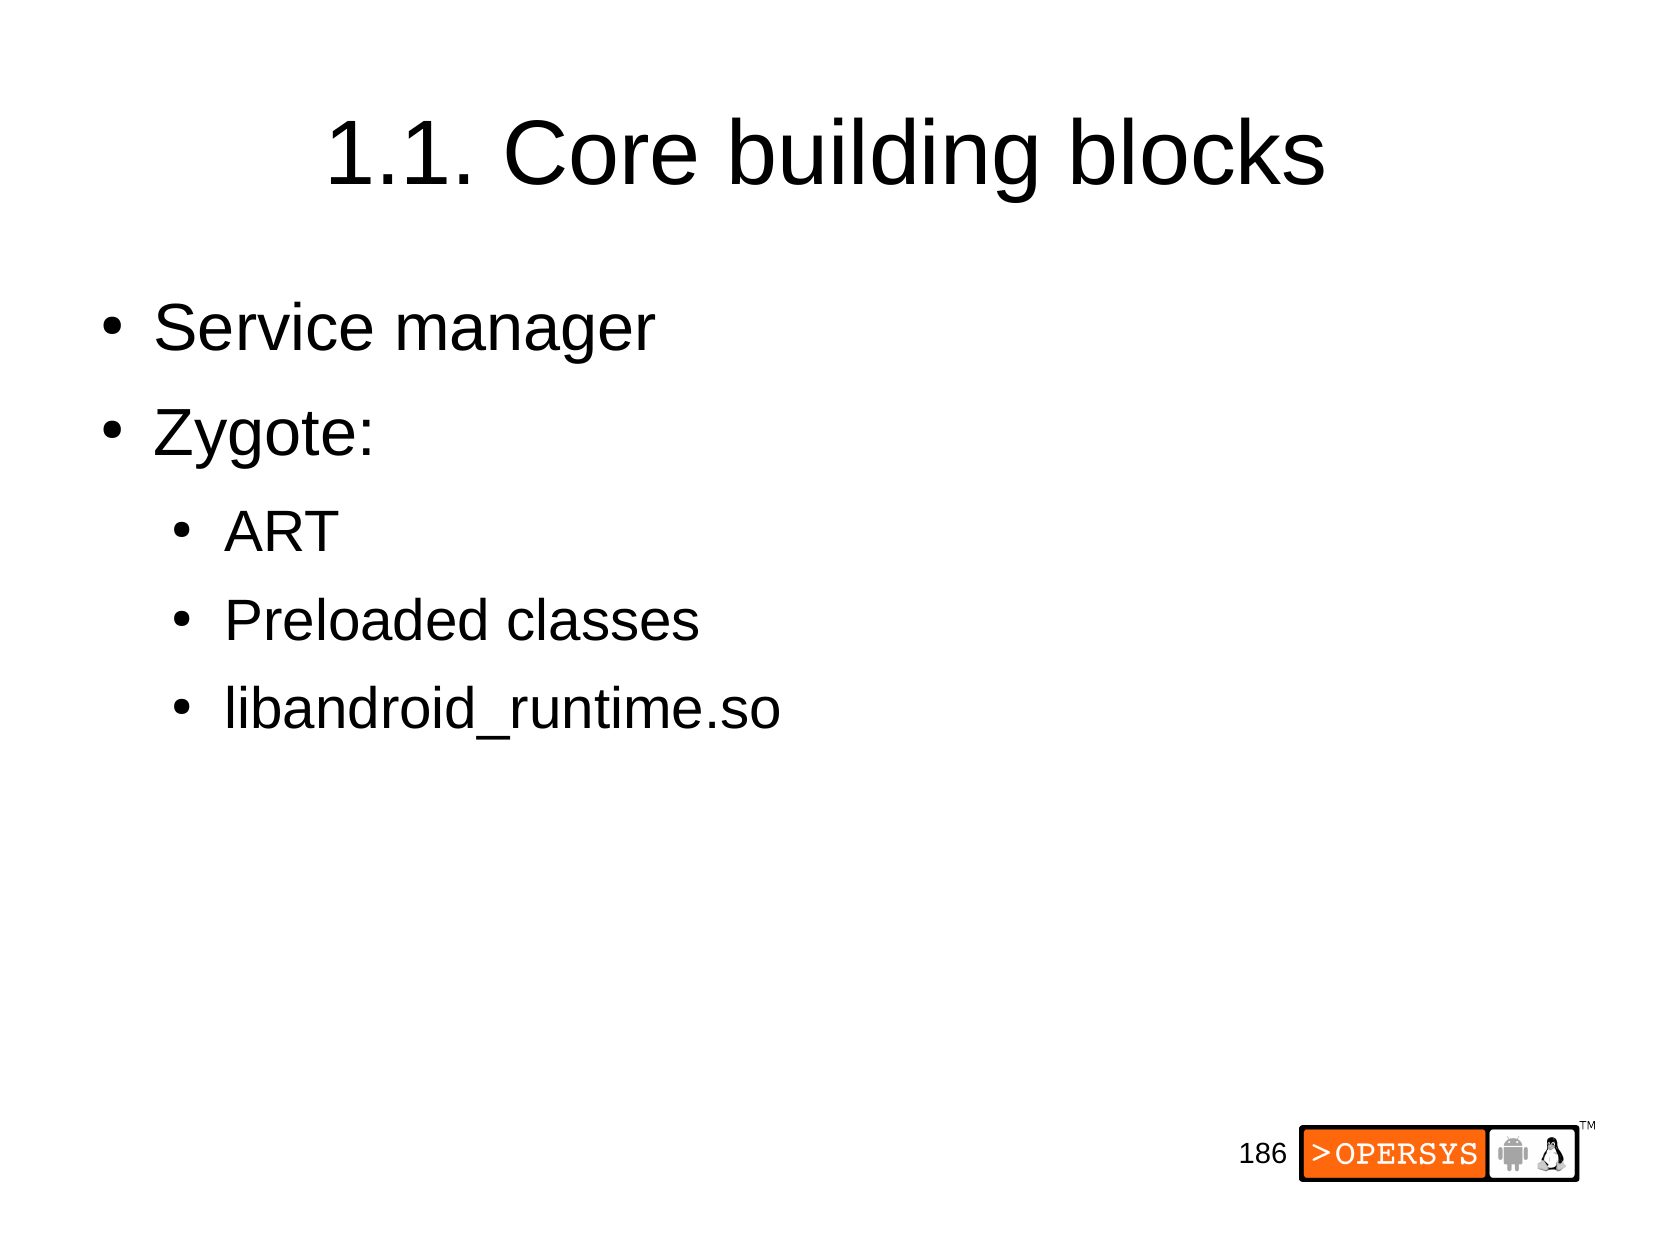

# 1.1. Core building blocks
Service manager
Zygote:
ART
Preloaded classes
libandroid_runtime.so